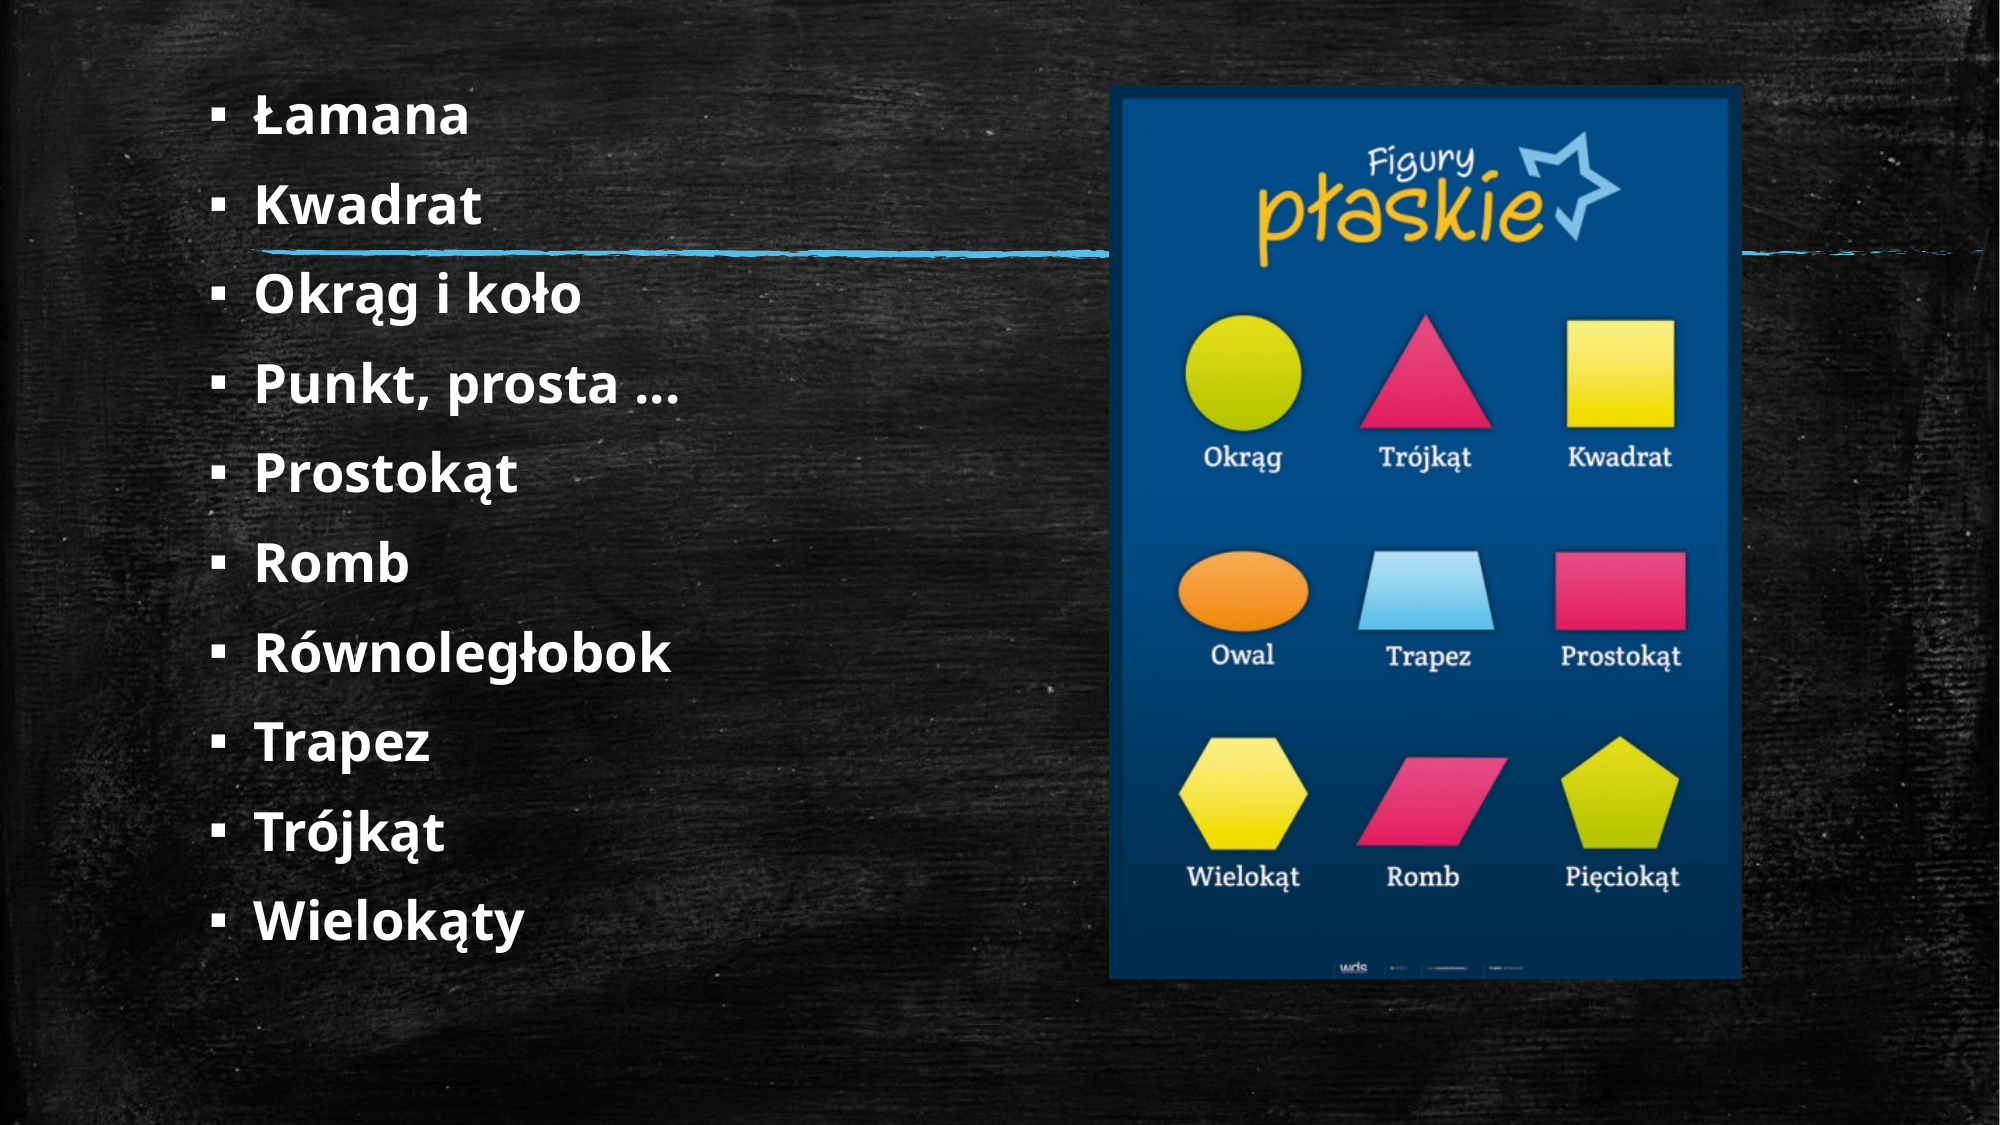

#
Łamana
Kwadrat
Okrąg i koło
Punkt, prosta ...
Prostokąt
Romb
Równoległobok
Trapez
Trójkąt
Wielokąty